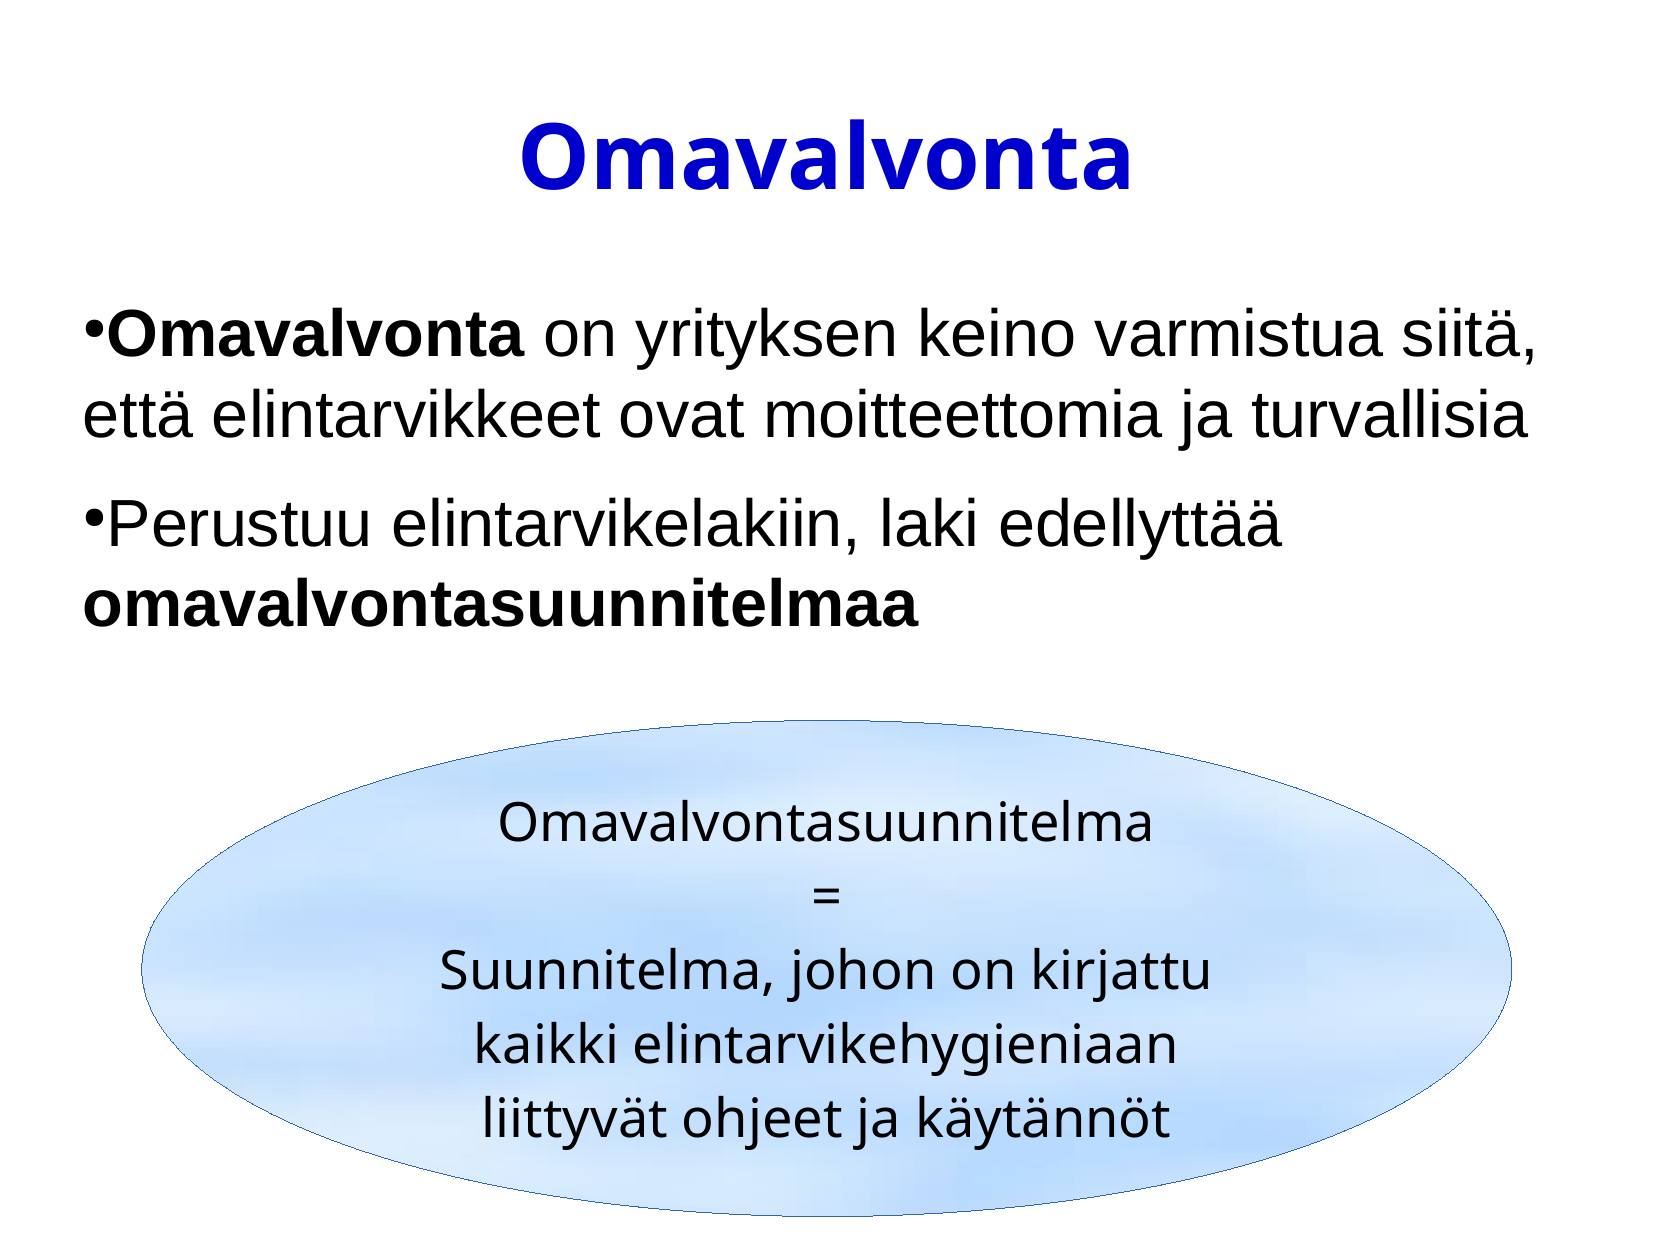

# Omavalvonta
Omavalvonta on yrityksen keino varmistua siitä, että elintarvikkeet ovat moitteettomia ja turvallisia
Perustuu elintarvikelakiin, laki edellyttää omavalvontasuunnitelmaa
Omavalvontasuunnitelma
=
Suunnitelma, johon on kirjattu
kaikki elintarvikehygieniaan
liittyvät ohjeet ja käytännöt